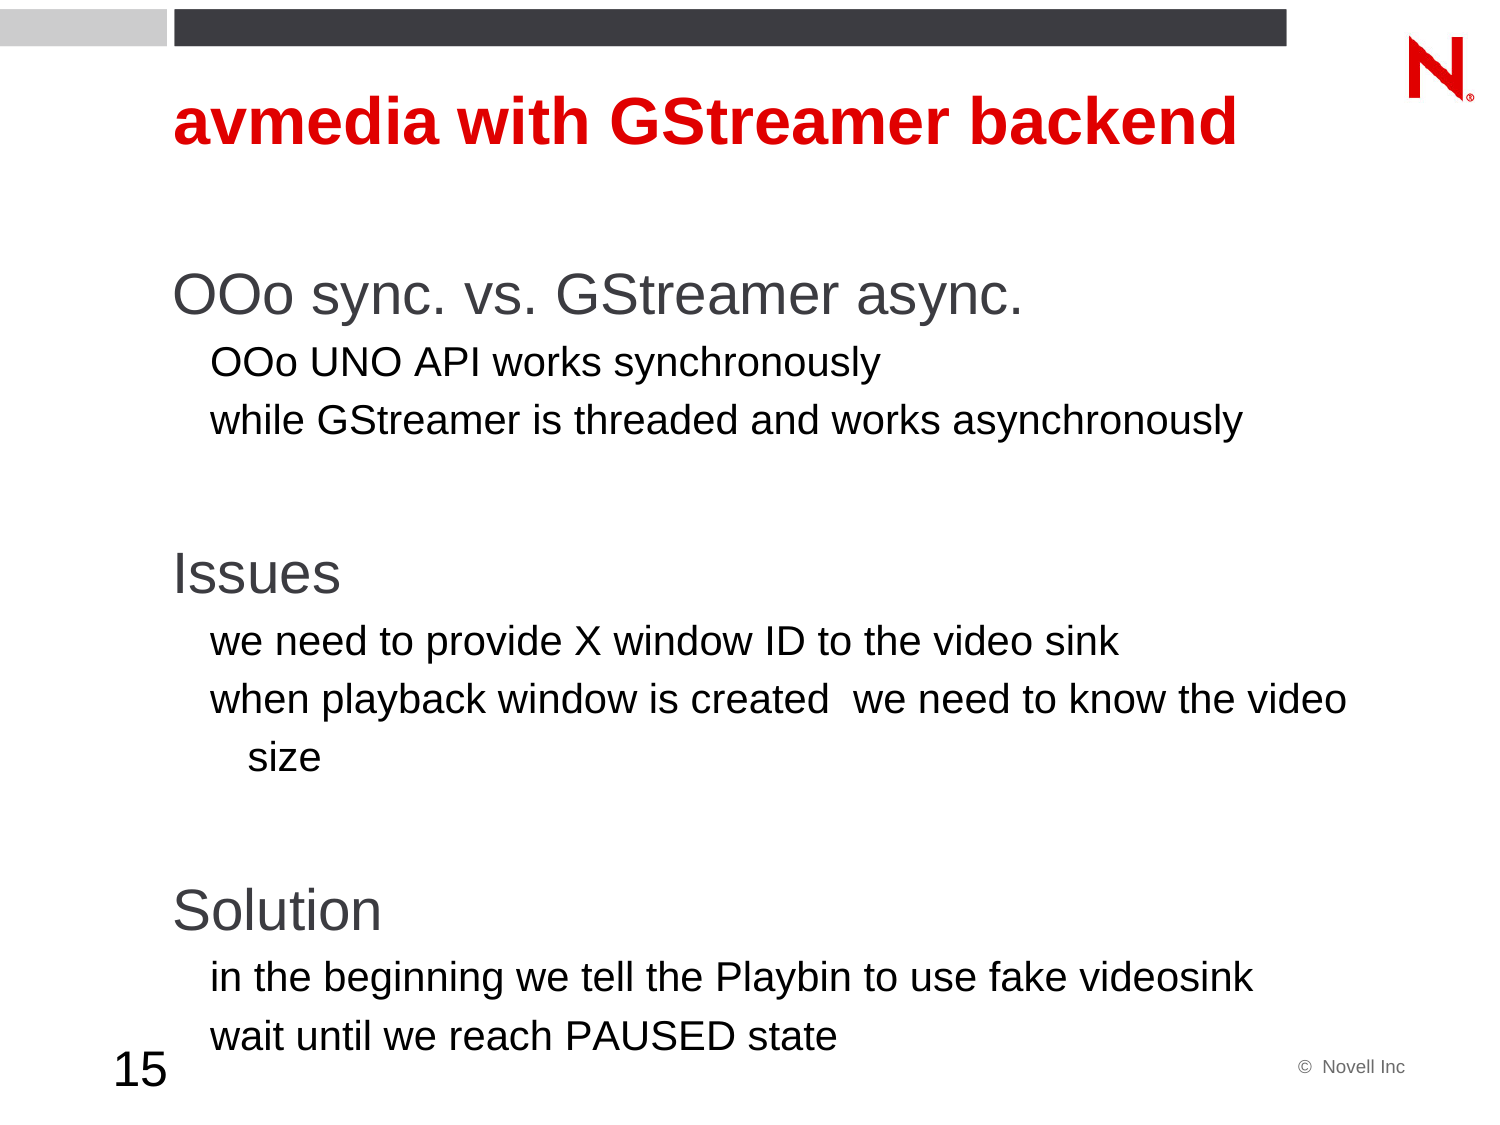

# avmedia with GStreamer backend
OOo sync. vs. GStreamer async.
OOo UNO API works synchronously
while GStreamer is threaded and works asynchronously
Issues
we need to provide X window ID to the video sink
when playback window is created we need to know the video size
Solution
in the beginning we tell the Playbin to use fake videosink
wait until we reach PAUSED state